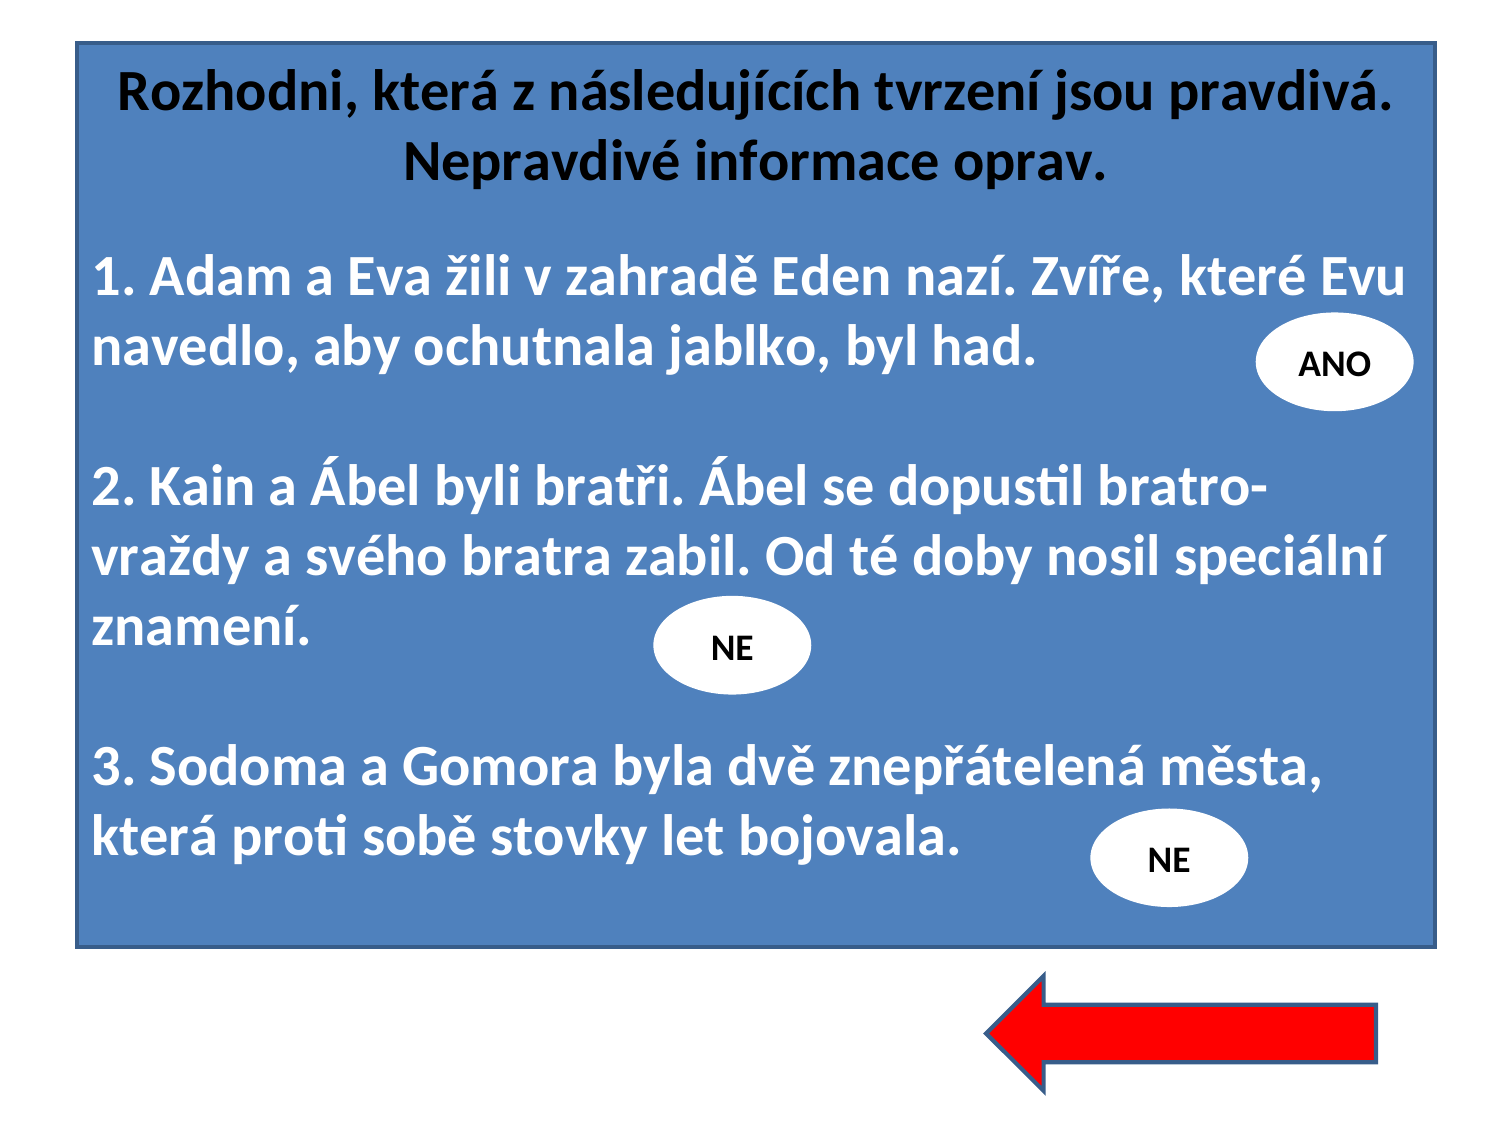

Rozhodni, která z následujících tvrzení jsou pravdivá. Nepravdivé informace oprav.
 Adam a Eva žili v zahradě Eden nazí. Zvíře, které Evu navedlo, aby ochutnala jablko, byl had.
 Kain a Ábel byli bratři. Ábel se dopustil bratro-vraždy a svého bratra zabil. Od té doby nosil speciální znamení.
 Sodoma a Gomora byla dvě znepřátelená města, která proti sobě stovky let bojovala.
#
ANO
NE
NE